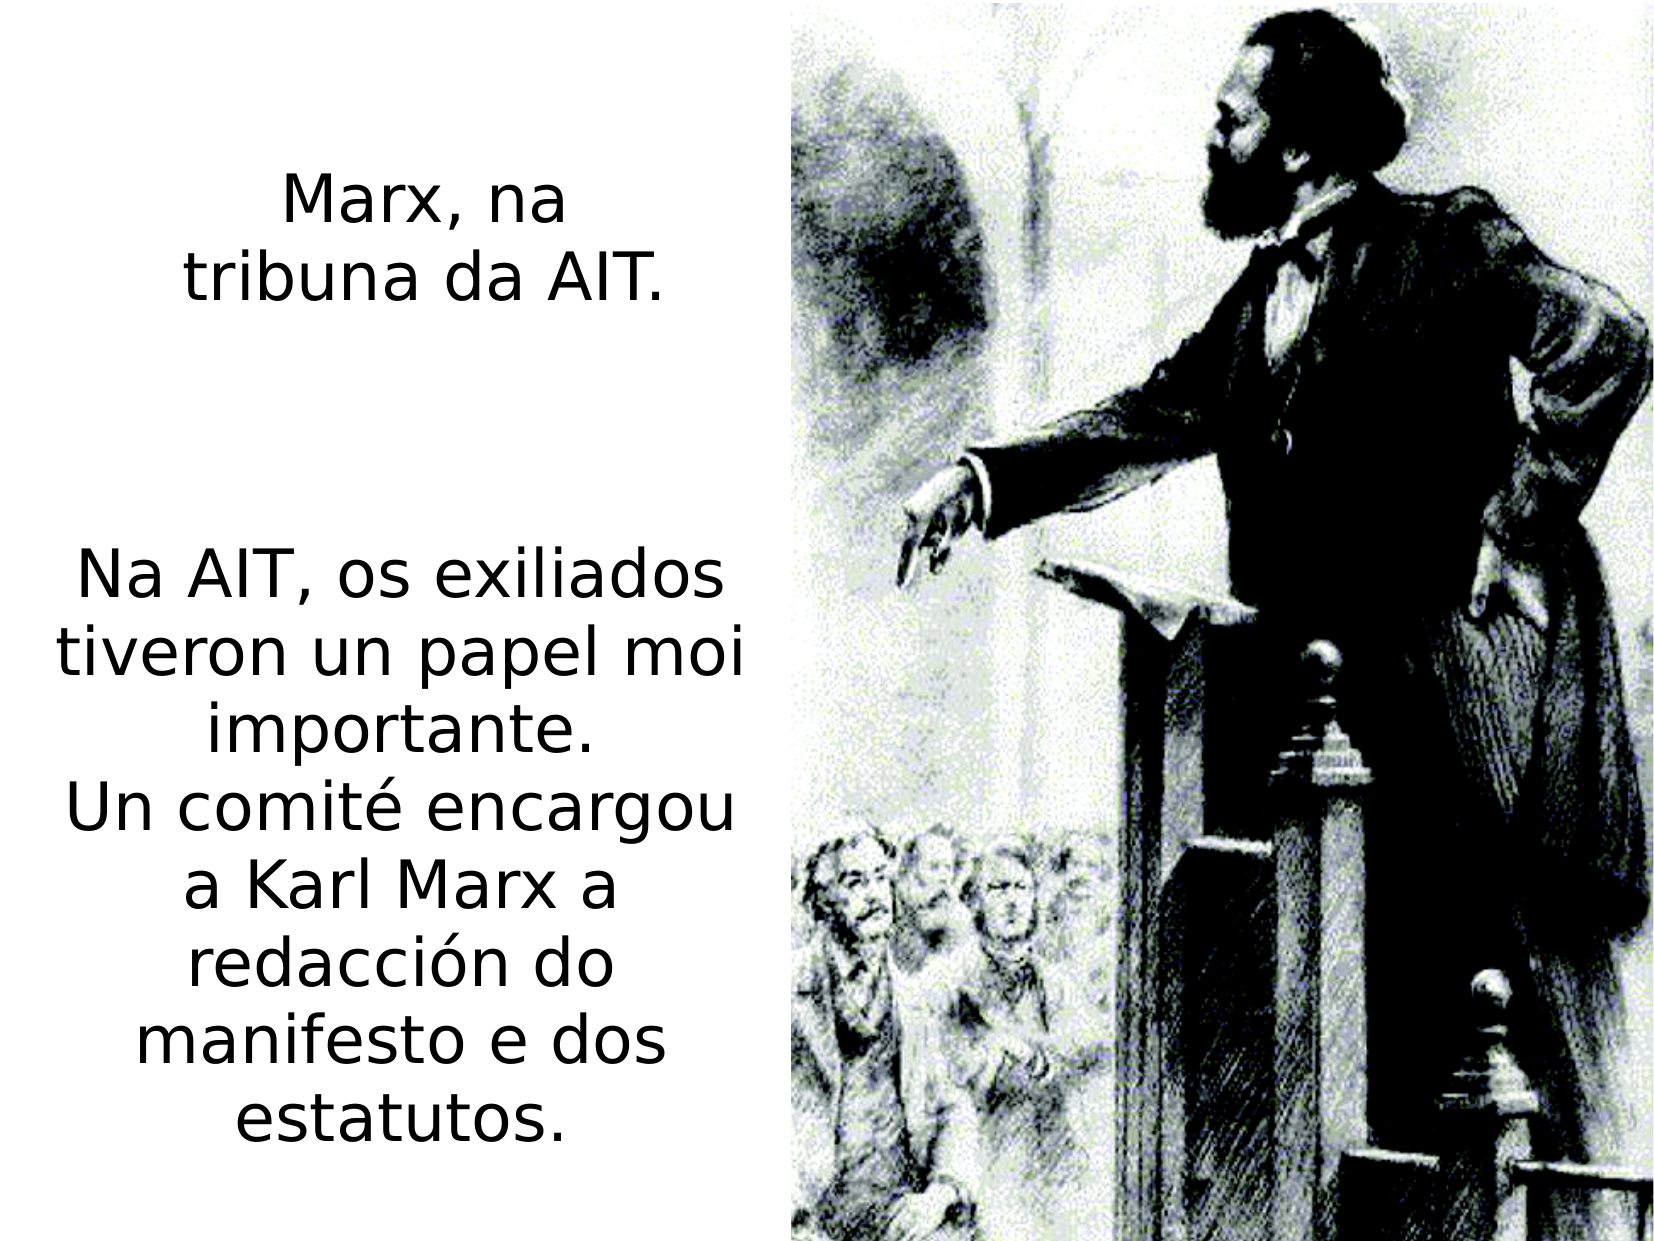

Marx, na tribuna da AIT.
Na AIT, os exiliados tiveron un papel moi importante.
Un comité encargou a Karl Marx a redacción do manifesto e dos estatutos.